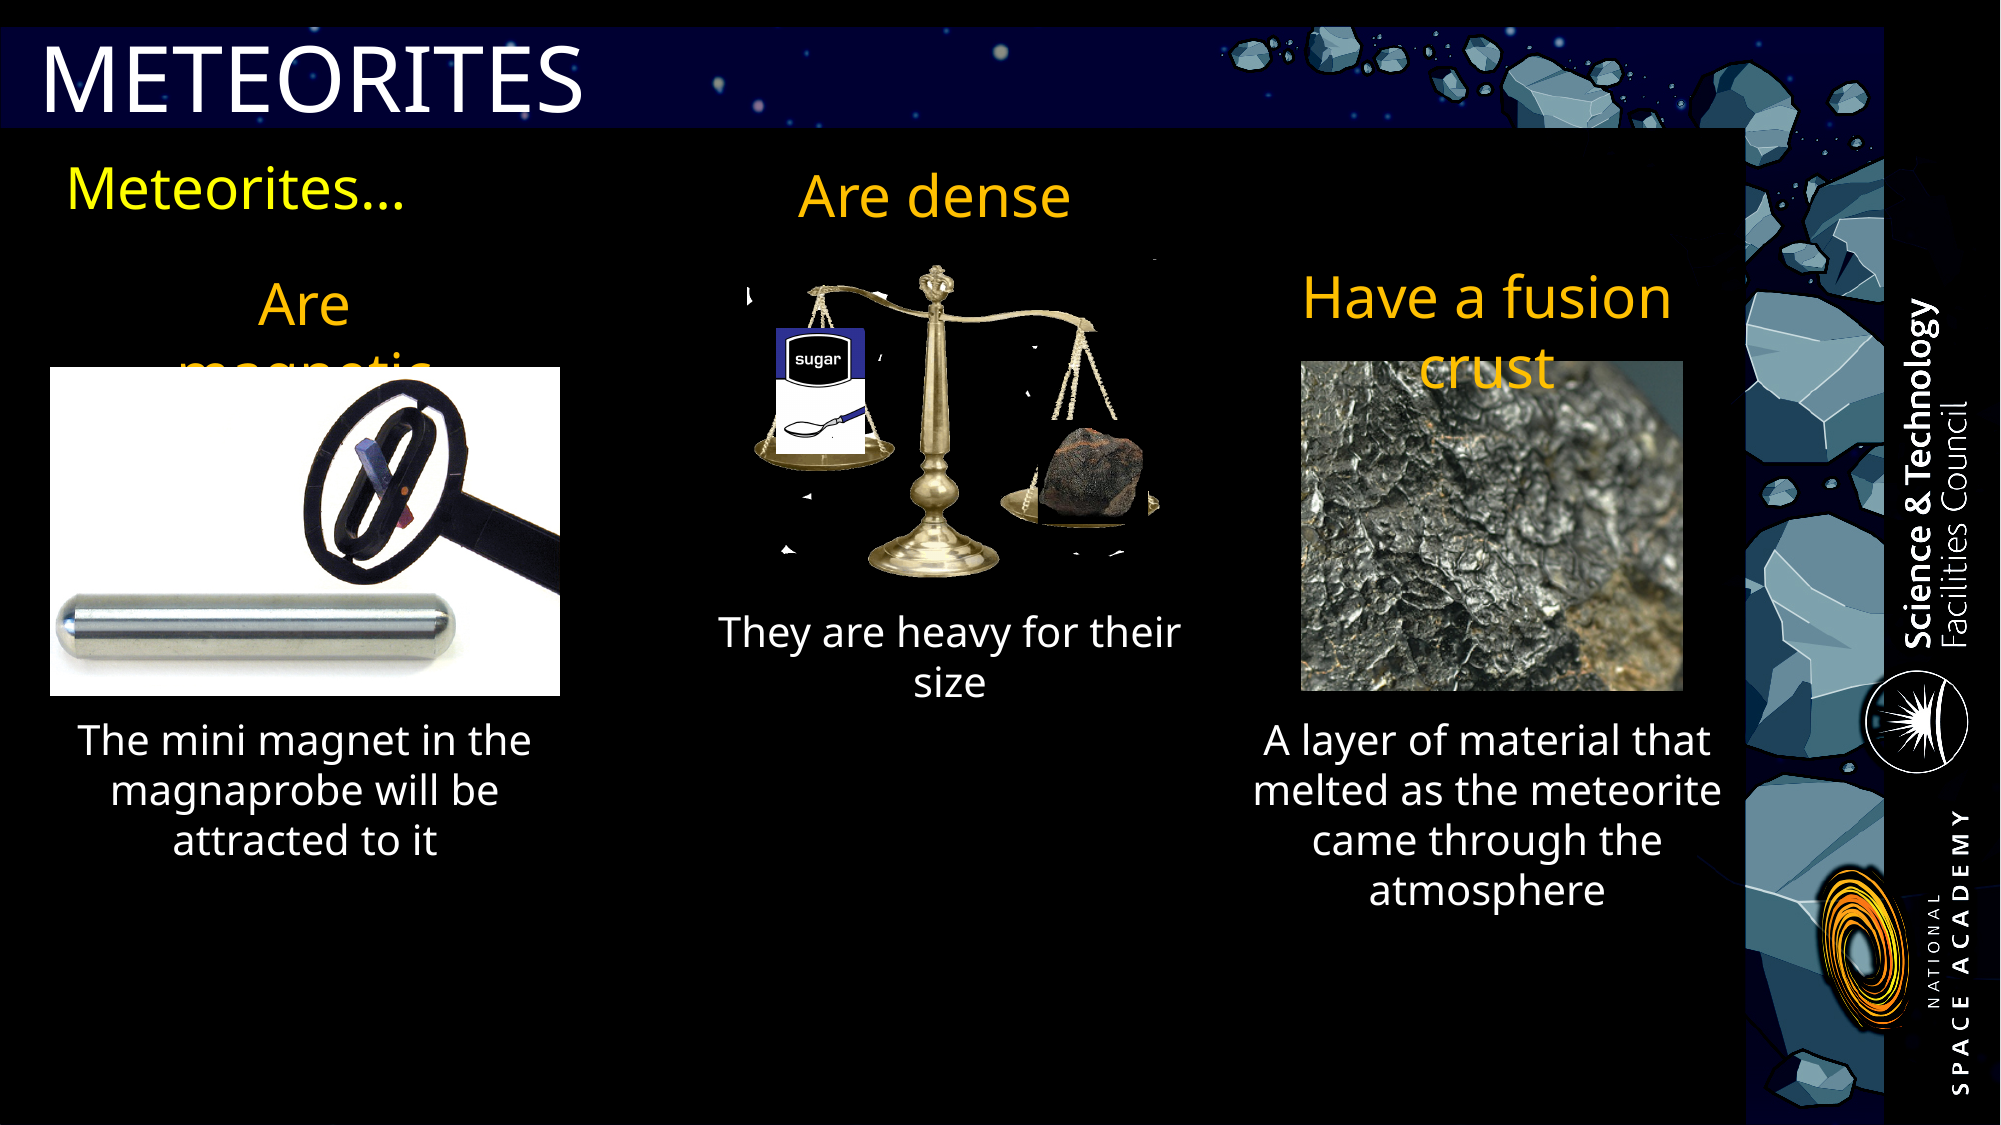

METEORITES
Meteorites…
Are dense
Have a fusion crust
Are magnetic
They are heavy for their size
The mini magnet in the magnaprobe will be attracted to it
A layer of material that melted as the meteorite came through the atmosphere